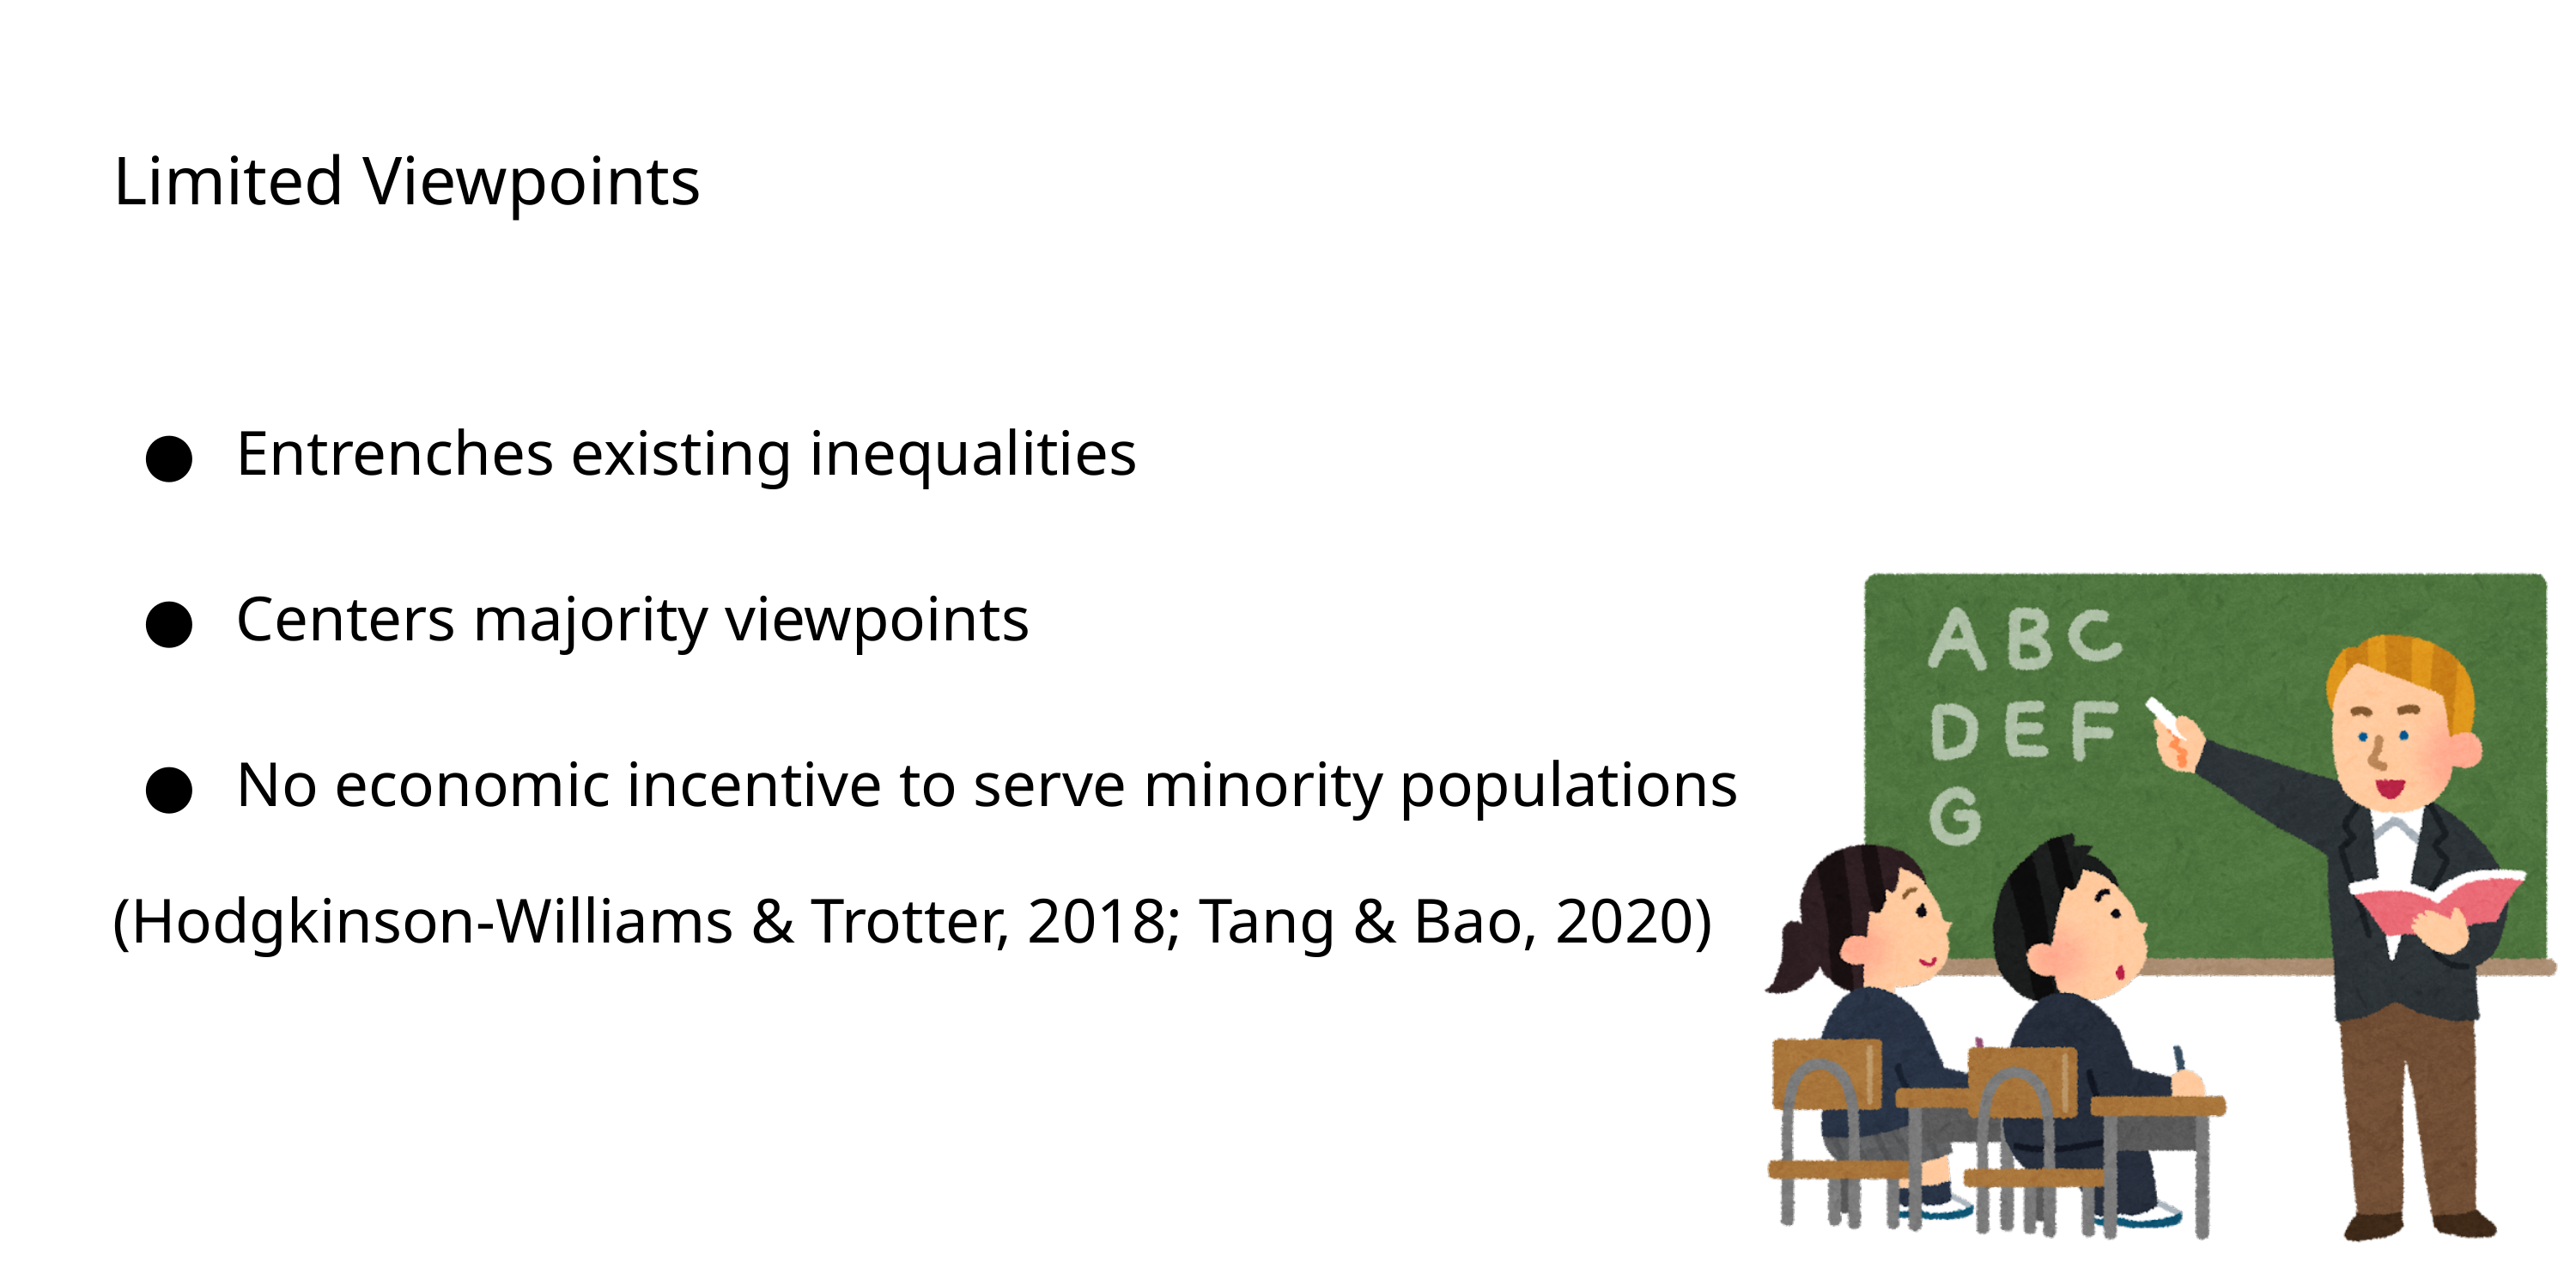

# Limited Viewpoints
Entrenches existing inequalities
Centers majority viewpoints
No economic incentive to serve minority populations
(Hodgkinson-Williams & Trotter, 2018; Tang & Bao, 2020)